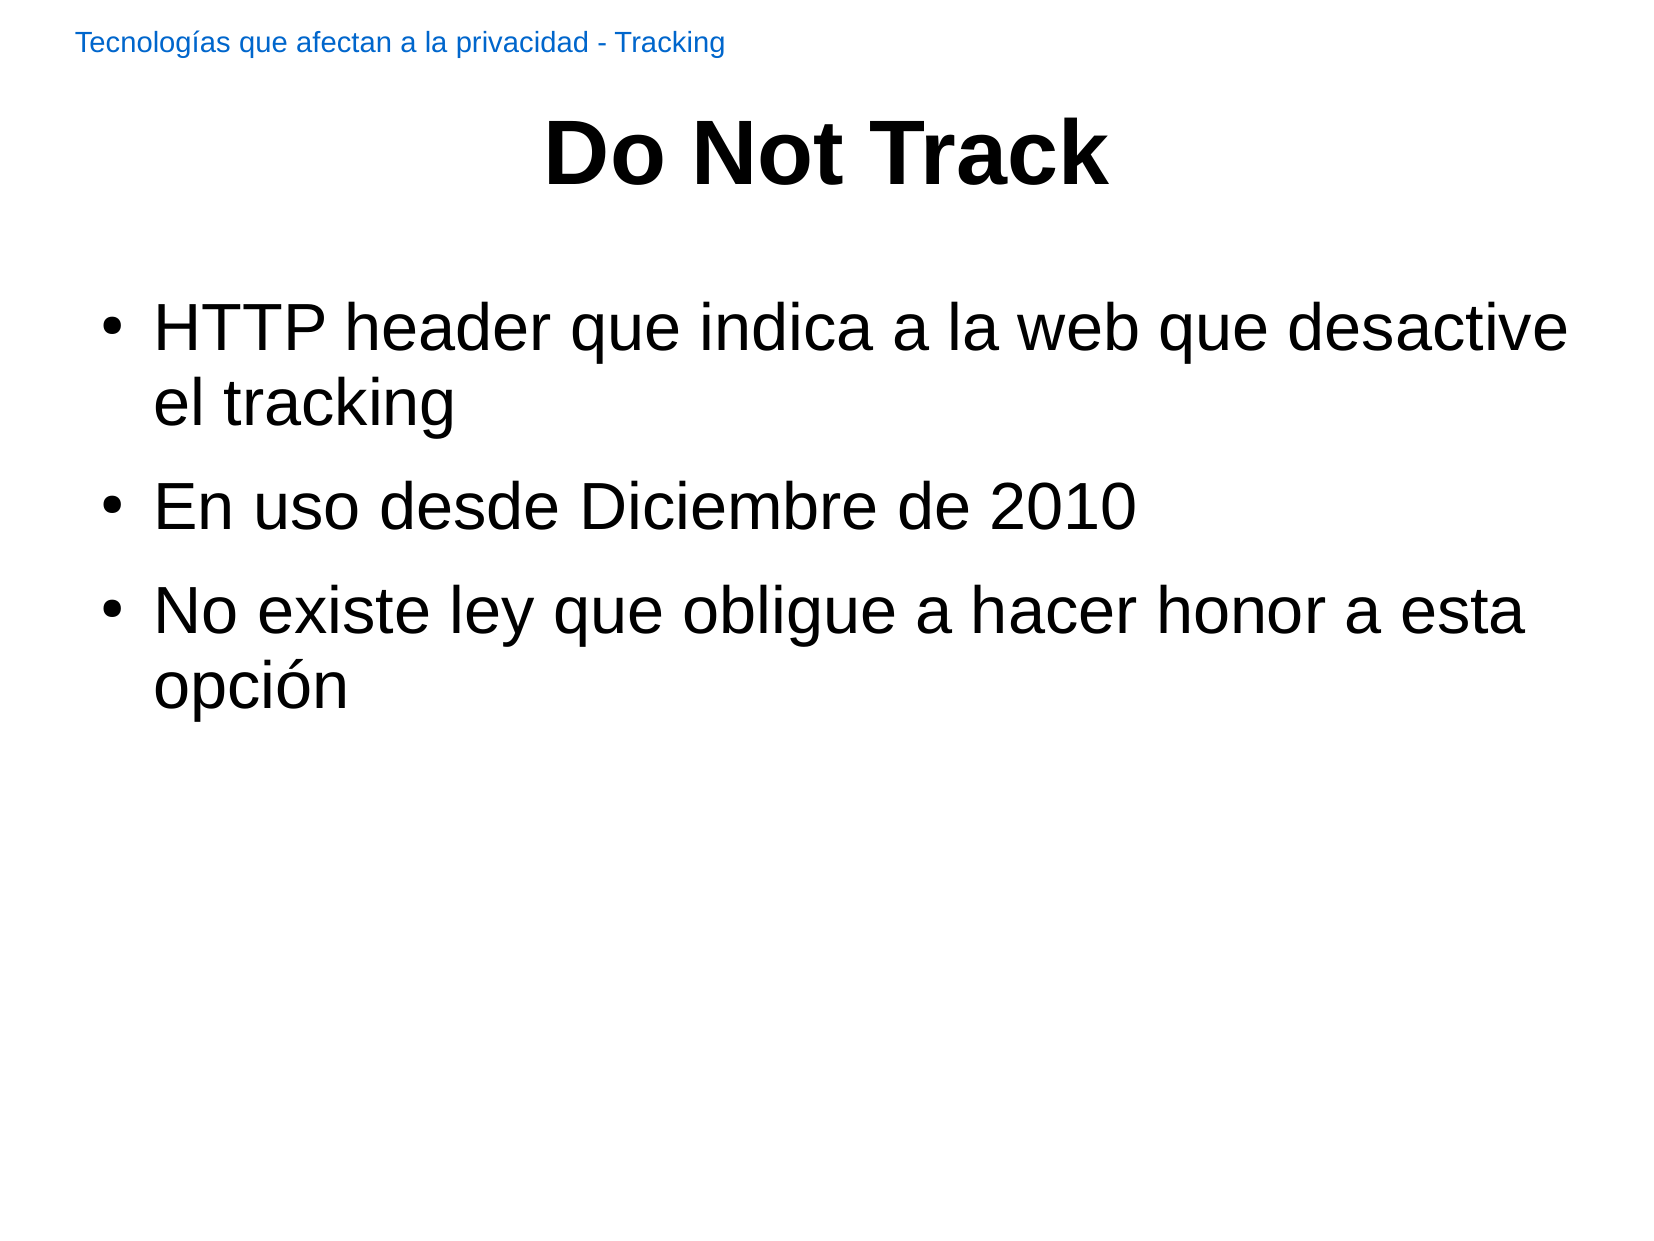

Tecnologías que afectan a la privacidad - Tracking
# Do Not Track
HTTP header que indica a la web que desactive el tracking
En uso desde Diciembre de 2010
No existe ley que obligue a hacer honor a esta opción